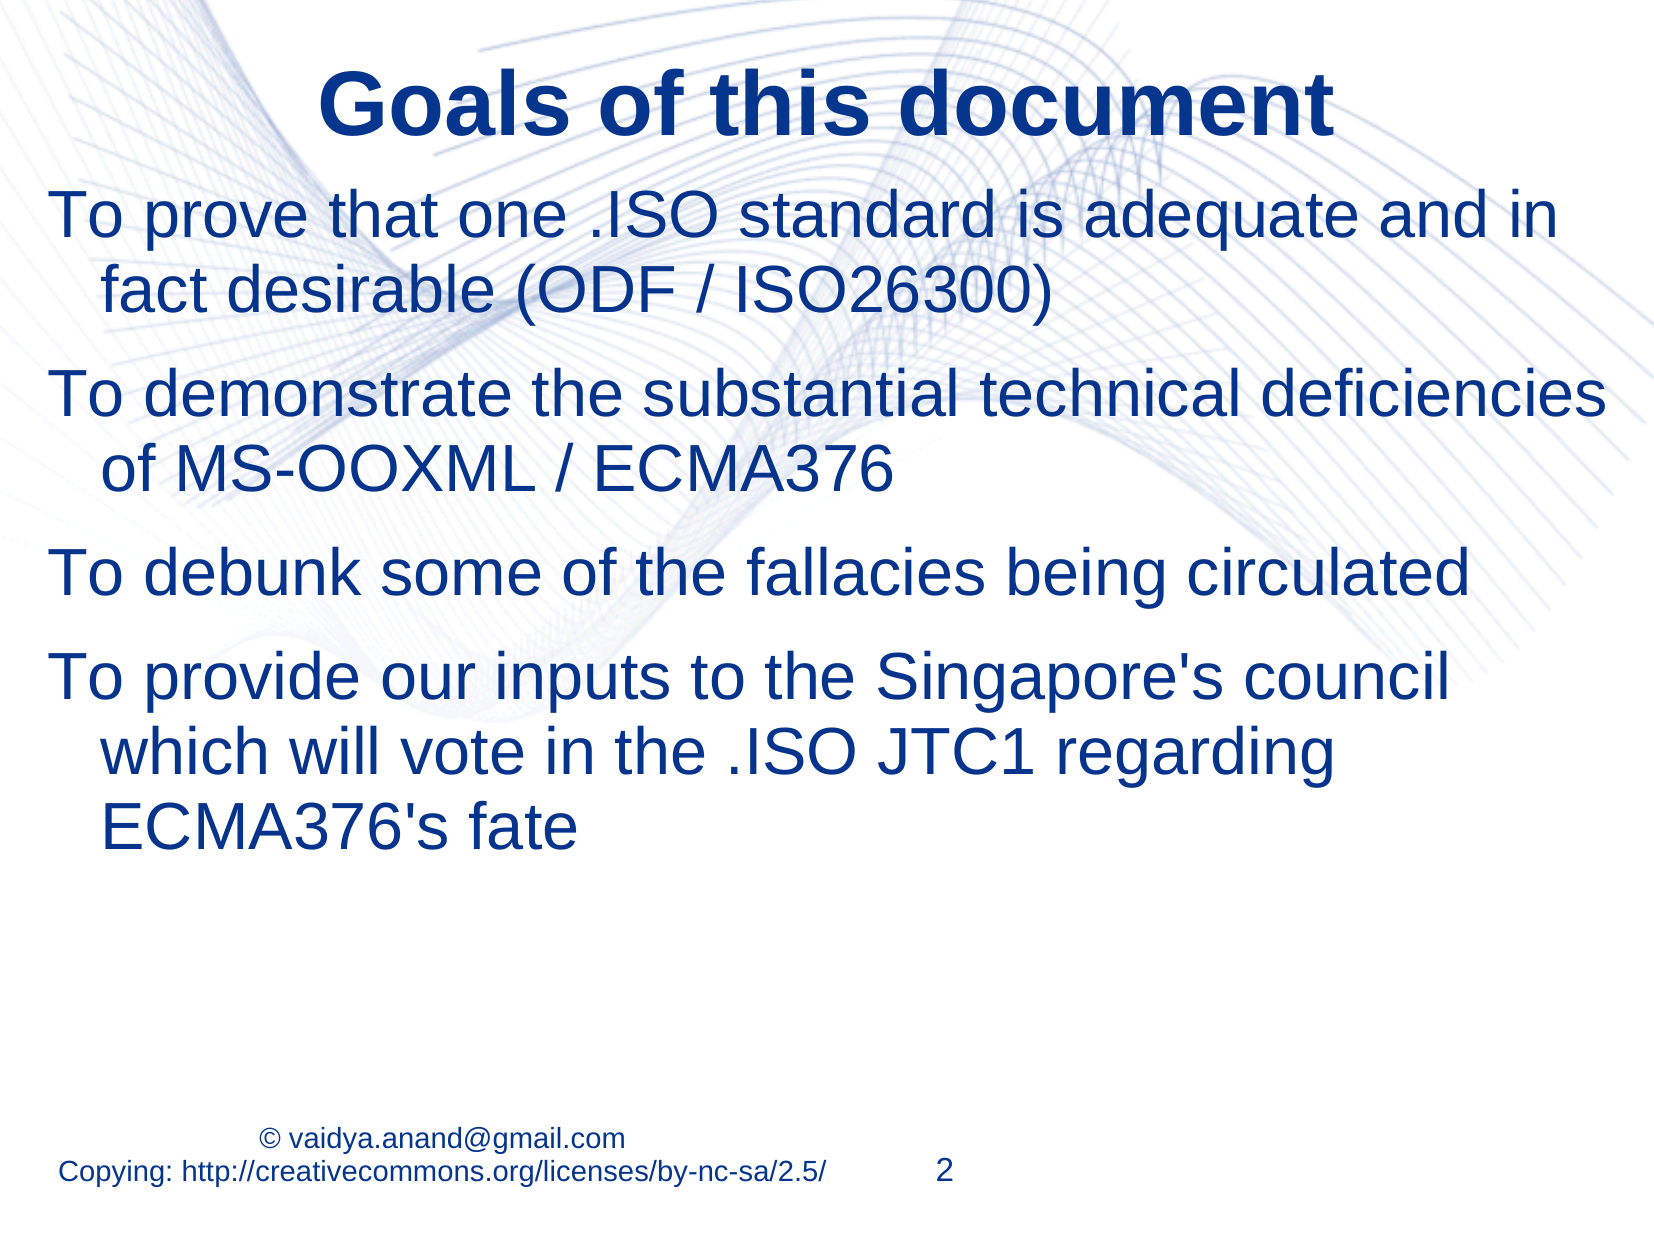

# Goals of this document
To prove that one .ISO standard is adequate and in fact desirable (ODF / ISO26300)
To demonstrate the substantial technical deficiencies of MS-OOXML / ECMA376
To debunk some of the fallacies being circulated
To provide our inputs to the Singapore's council which will vote in the .ISO JTC1 regarding ECMA376's fate
http://www.broffice.org
2